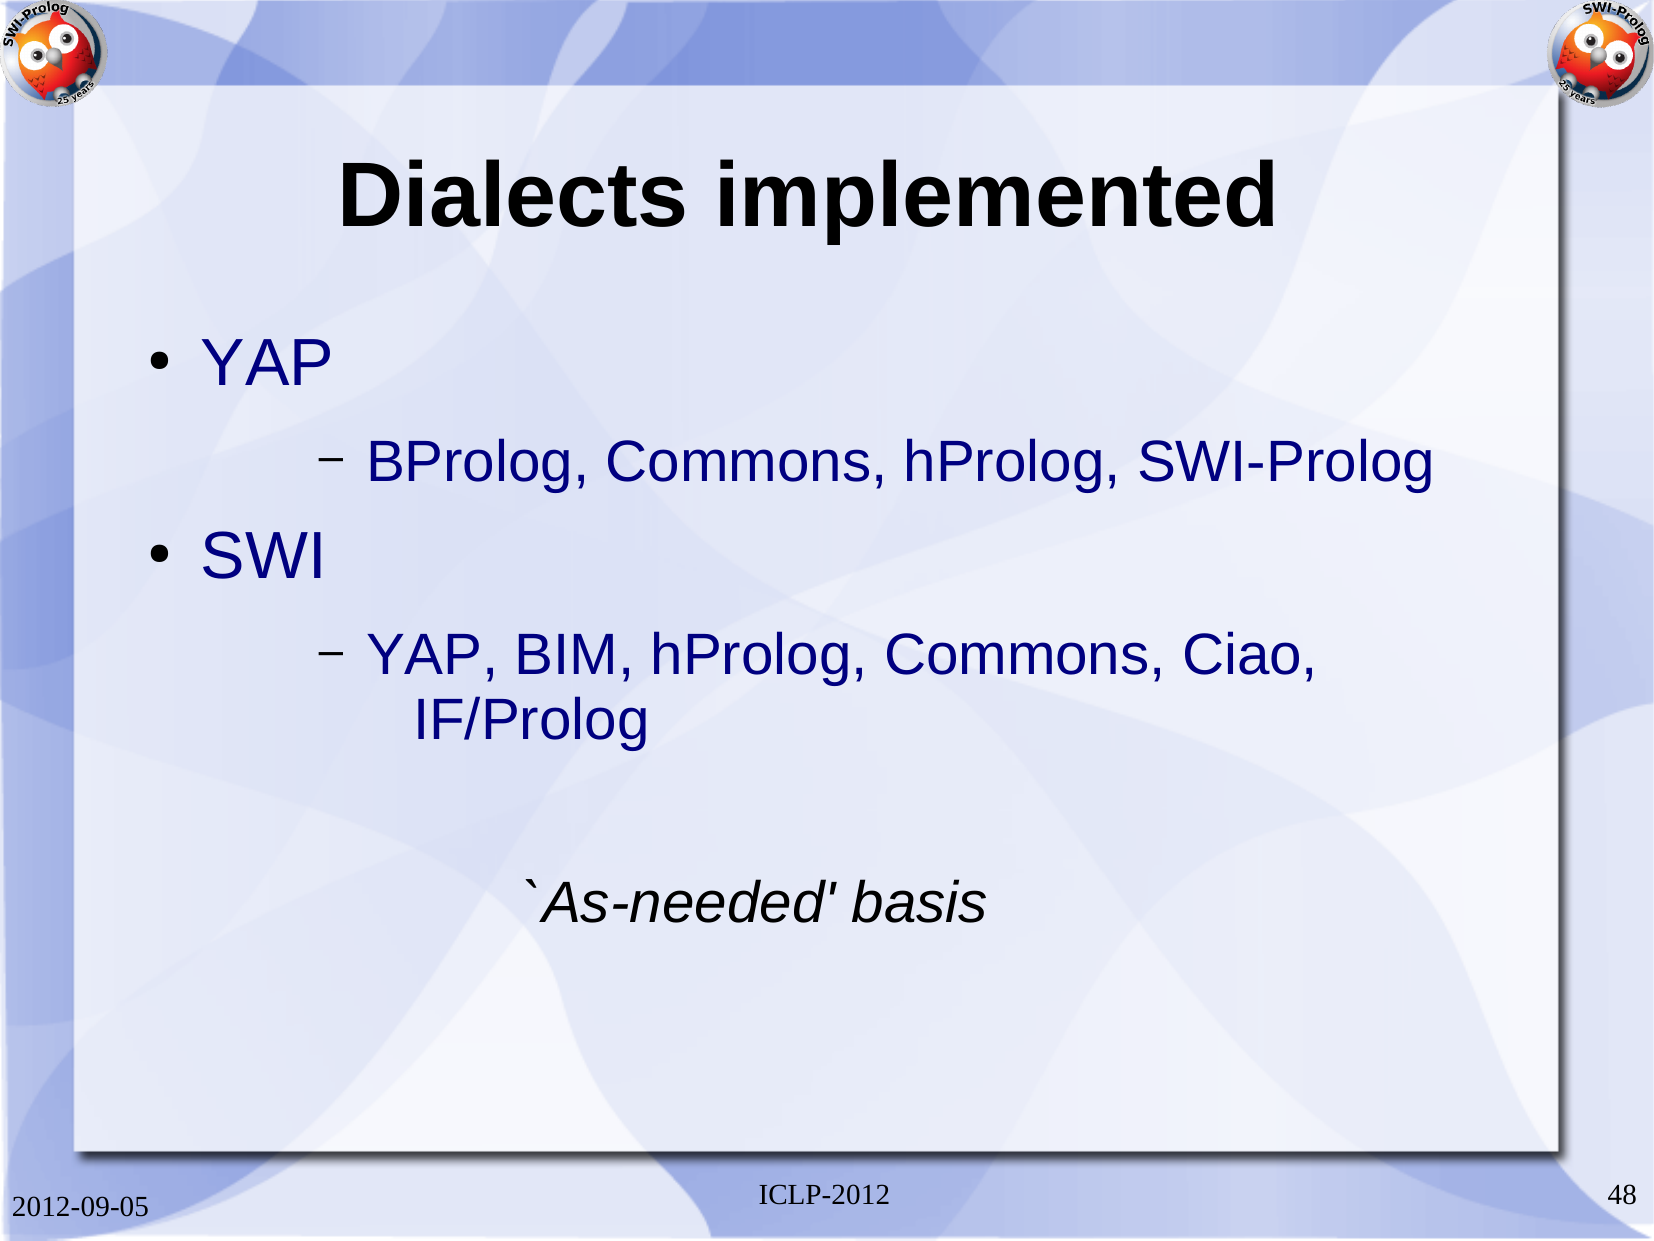

# Dialects implemented
YAP
BProlog, Commons, hProlog, SWI-Prolog
SWI
YAP, BIM, hProlog, Commons, Ciao, IF/Prolog
`As-needed' basis
ICLP-2012
48
2012-09-05